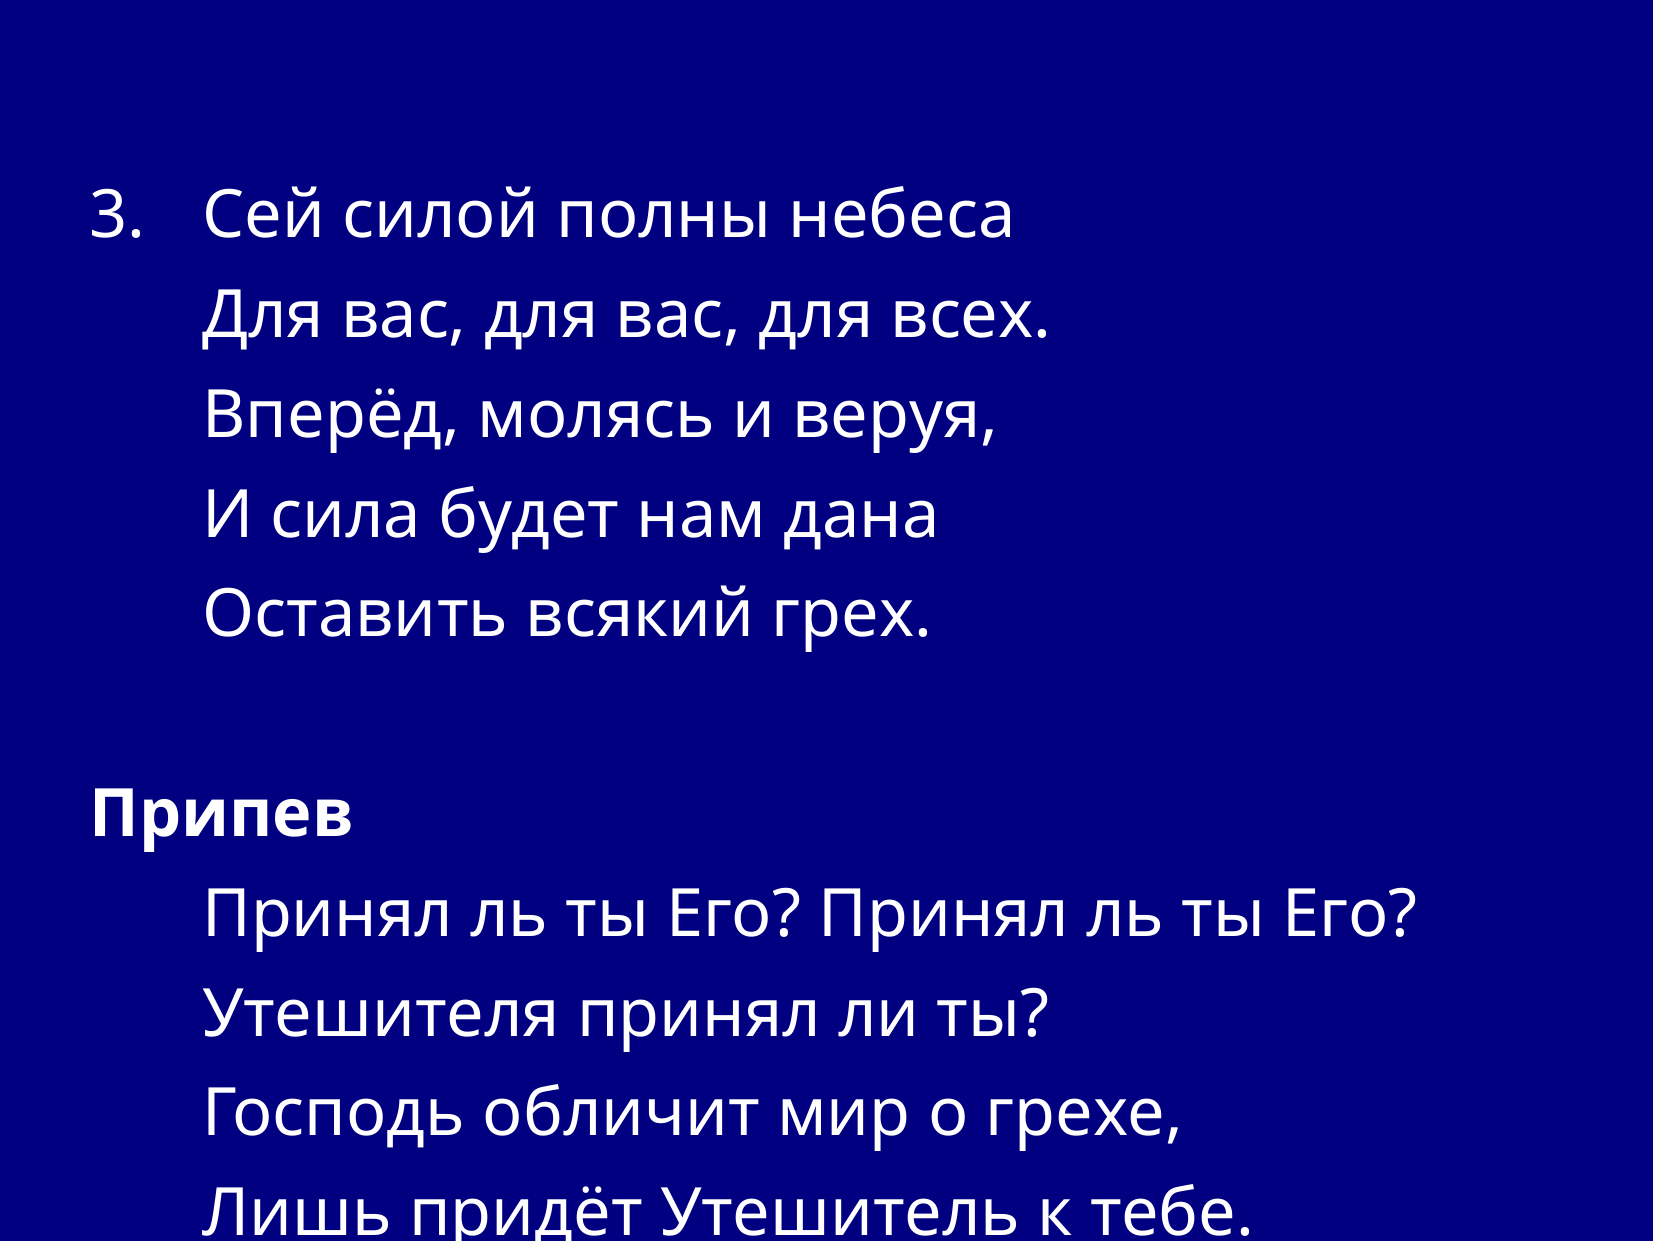

3.	Сей силой полны небеса
	Для вас, для вас, для всех.
	Вперёд, молясь и веруя,
	И сила будет нам дана
	Оставить всякий грех.
Припев
	Принял ль ты Его? Принял ль ты Его?
	Утешителя принял ли ты?
	Господь обличит мир о грехе,
	Лишь придёт Утешитель к тебе.